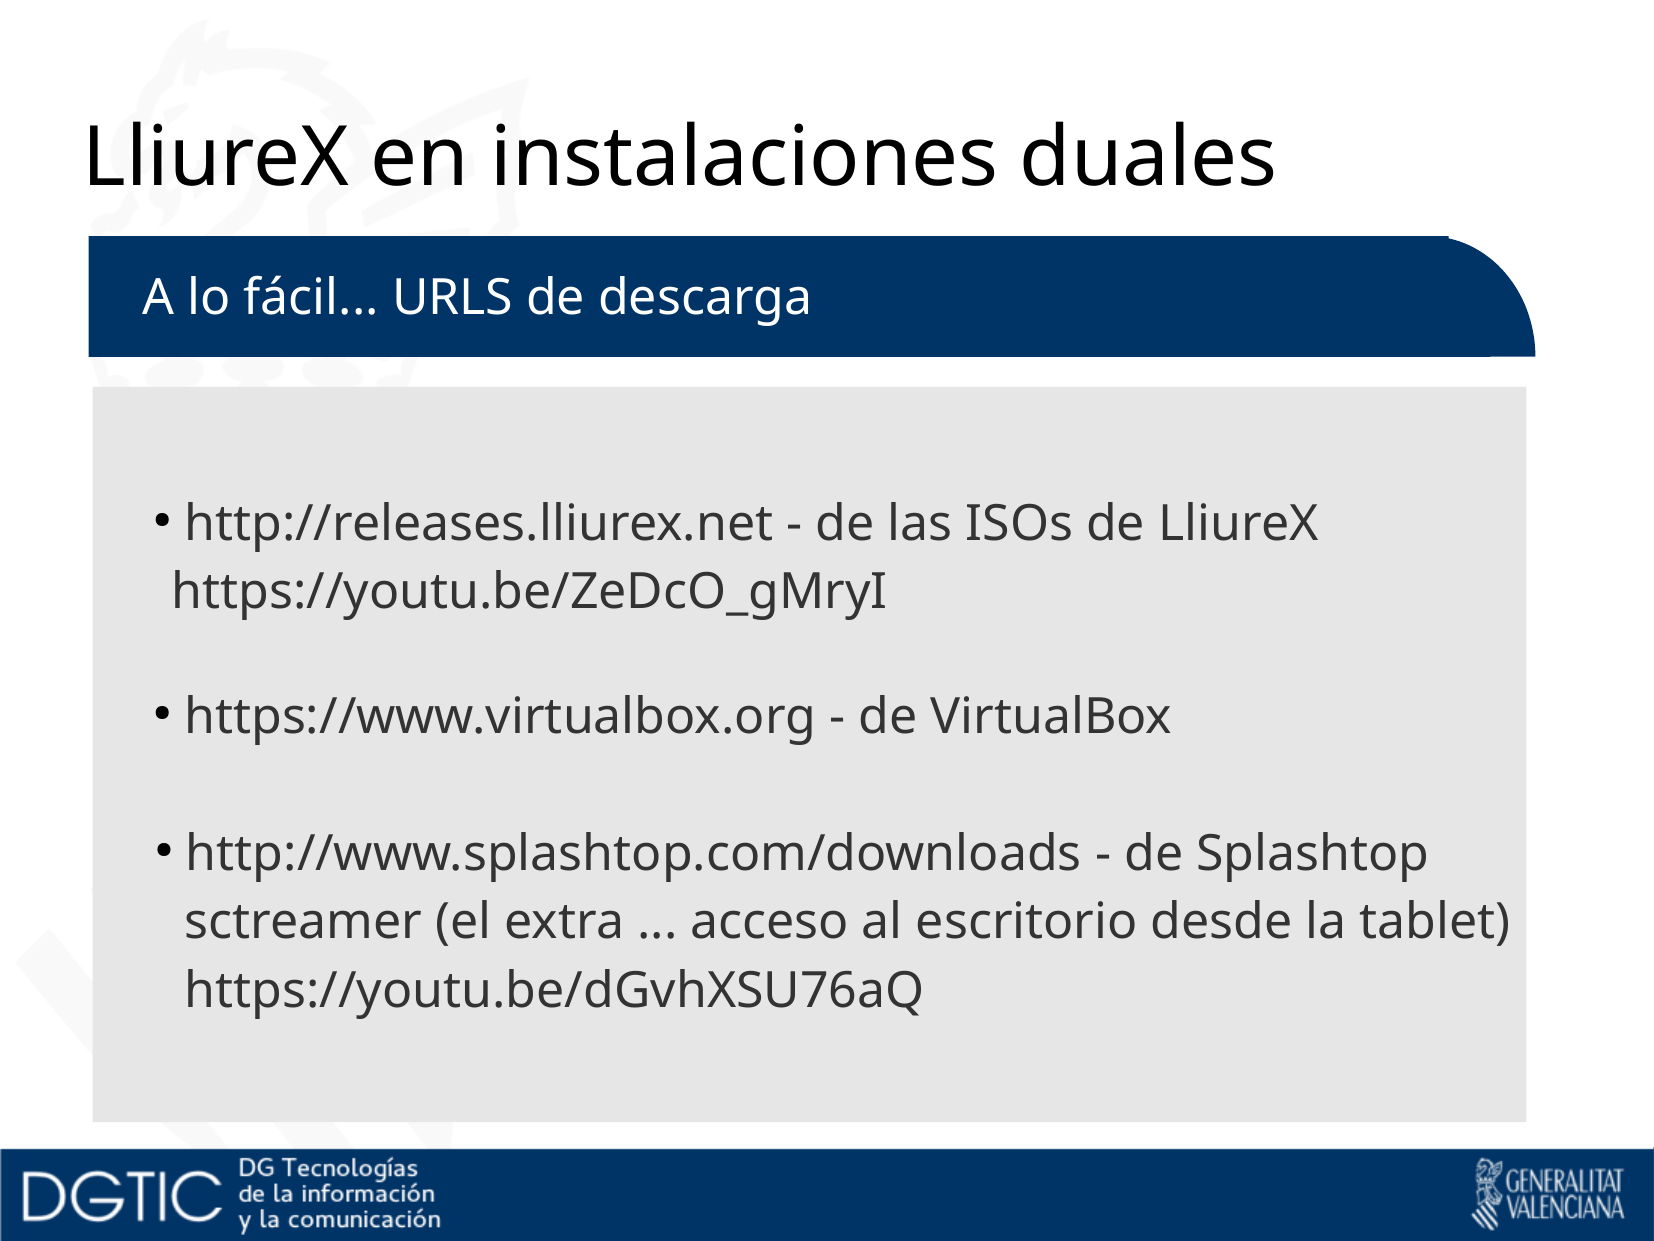

# LliureX en instalaciones duales
A lo fácil... URLS de descarga
 http://releases.lliurex.net - de las ISOs de LliureX
https://youtu.be/ZeDcO_gMryI
 https://www.virtualbox.org - de VirtualBox
 http://www.splashtop.com/downloads - de Splashtop sctreamer (el extra ... acceso al escritorio desde la tablet)
https://youtu.be/dGvhXSU76aQ